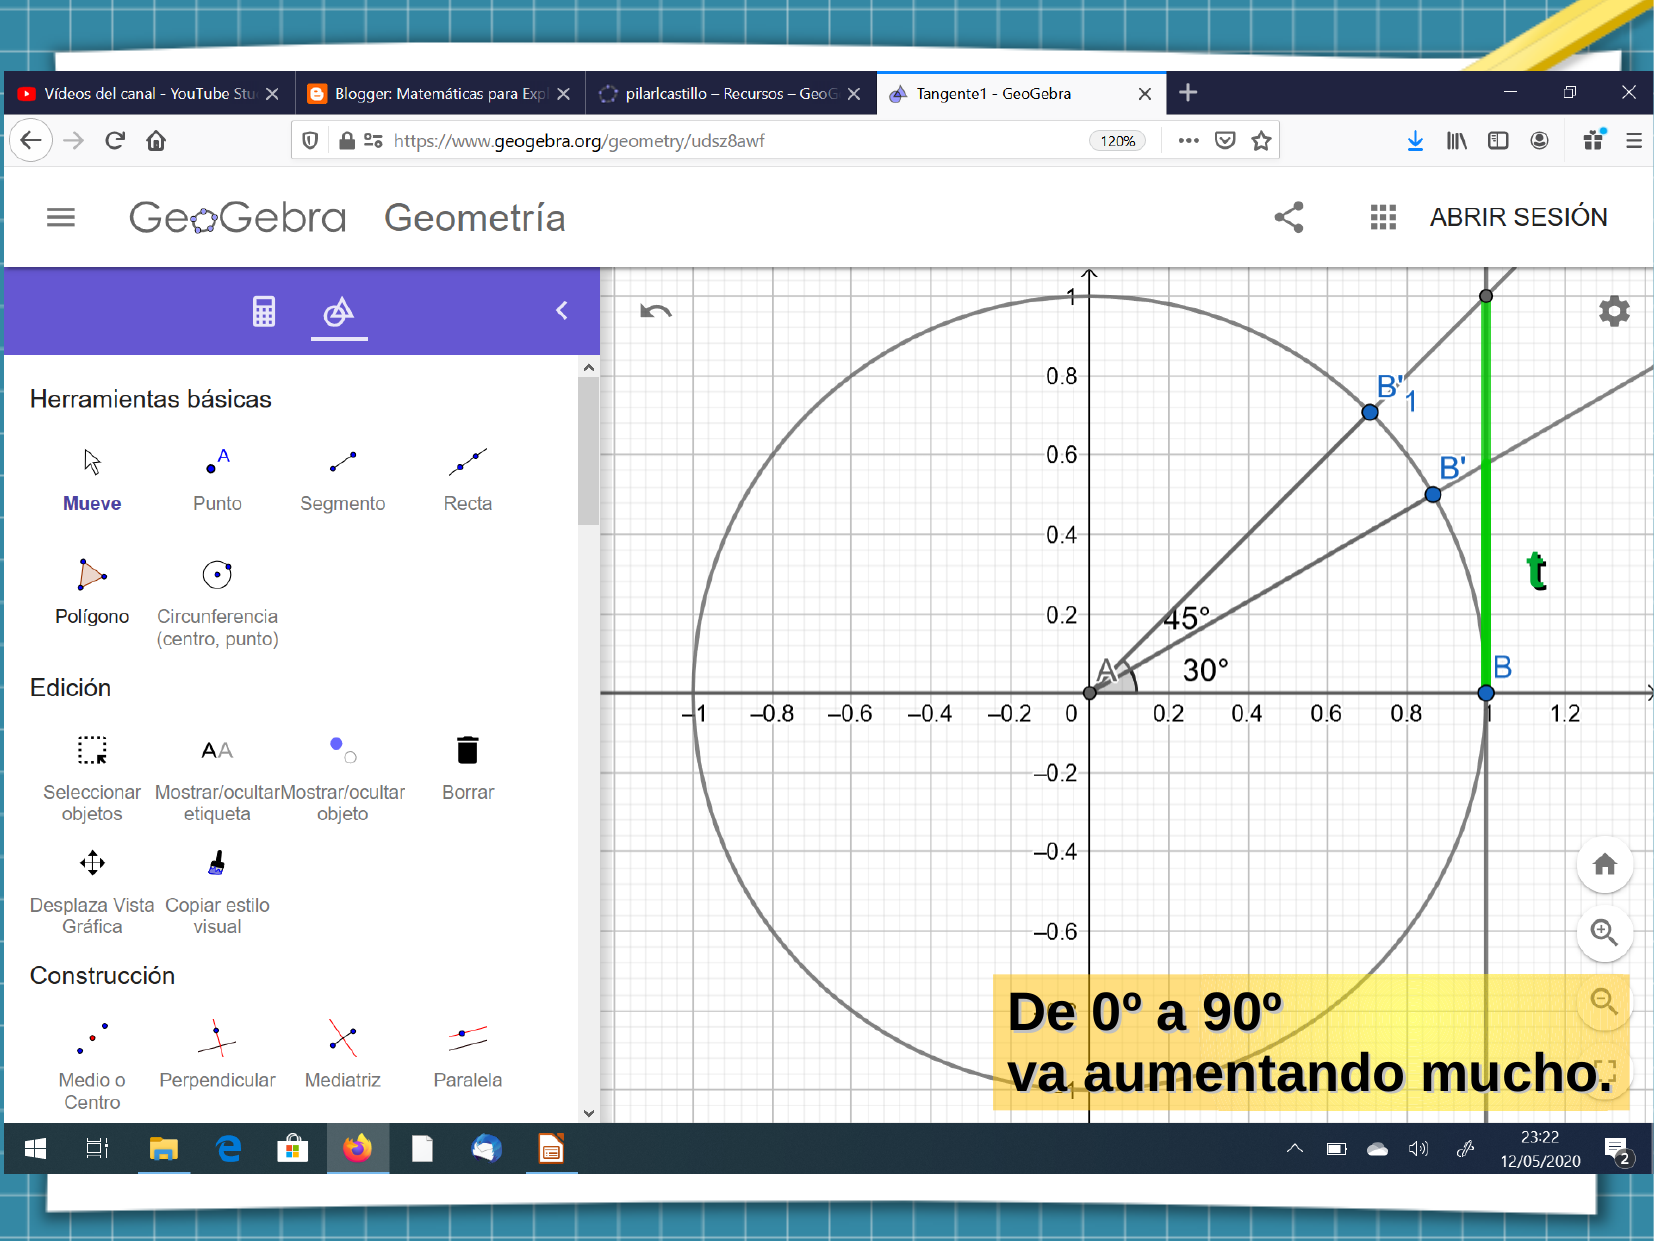

t
De 0º a 90º
va aumentando mucho.